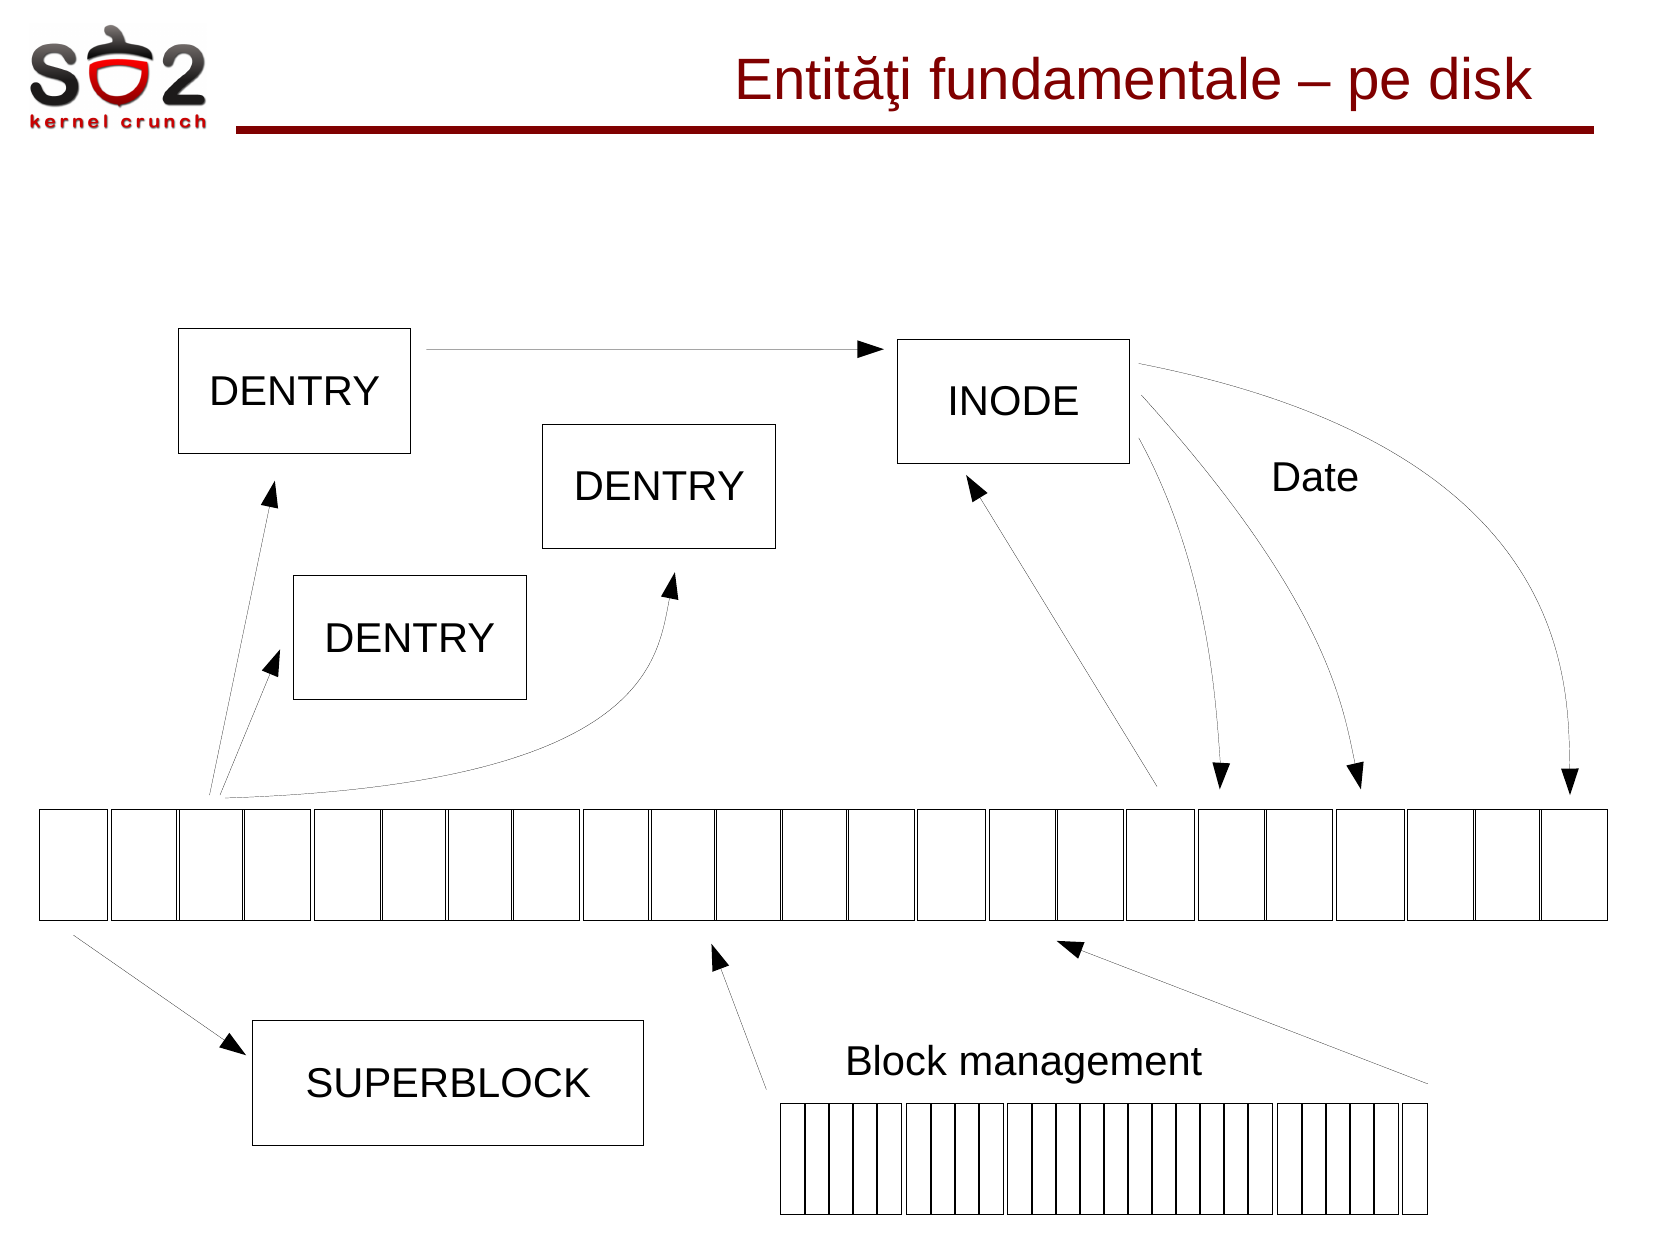

# Entităţi fundamentale – pe disk
DENTRY
INODE
DENTRY
Date
DENTRY
SUPERBLOCK
Block management